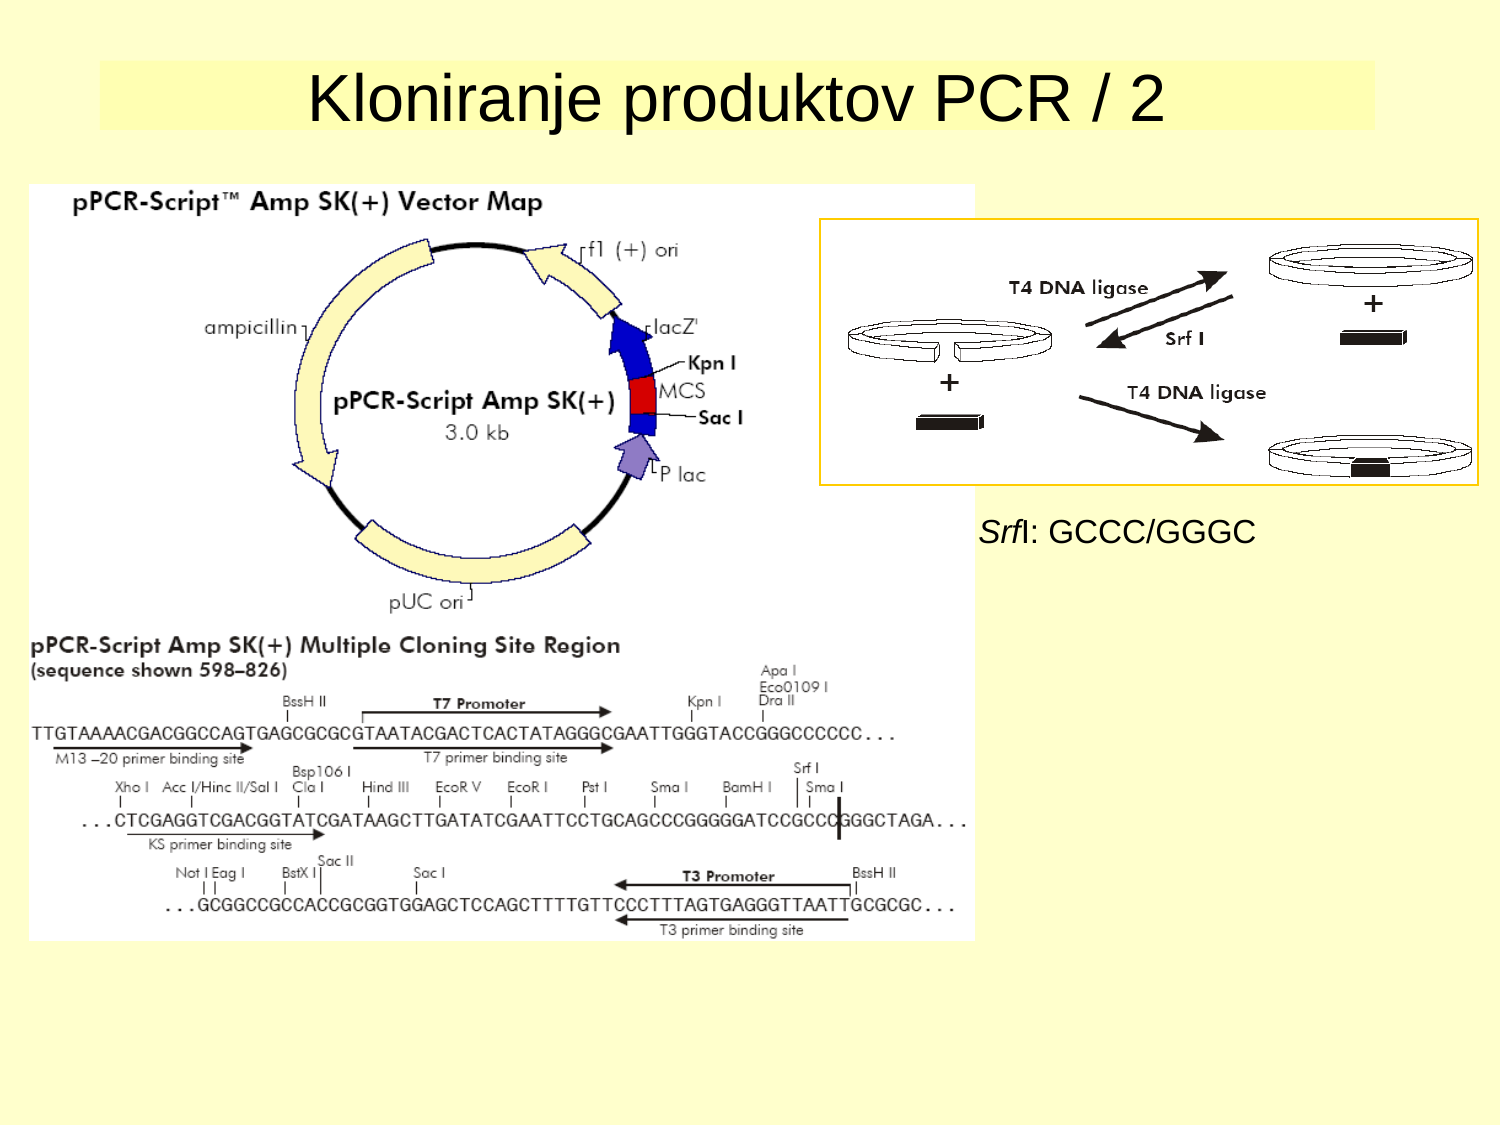

# Kloniranje produktov PCR / 2
SrfI: GCCC/GGGC